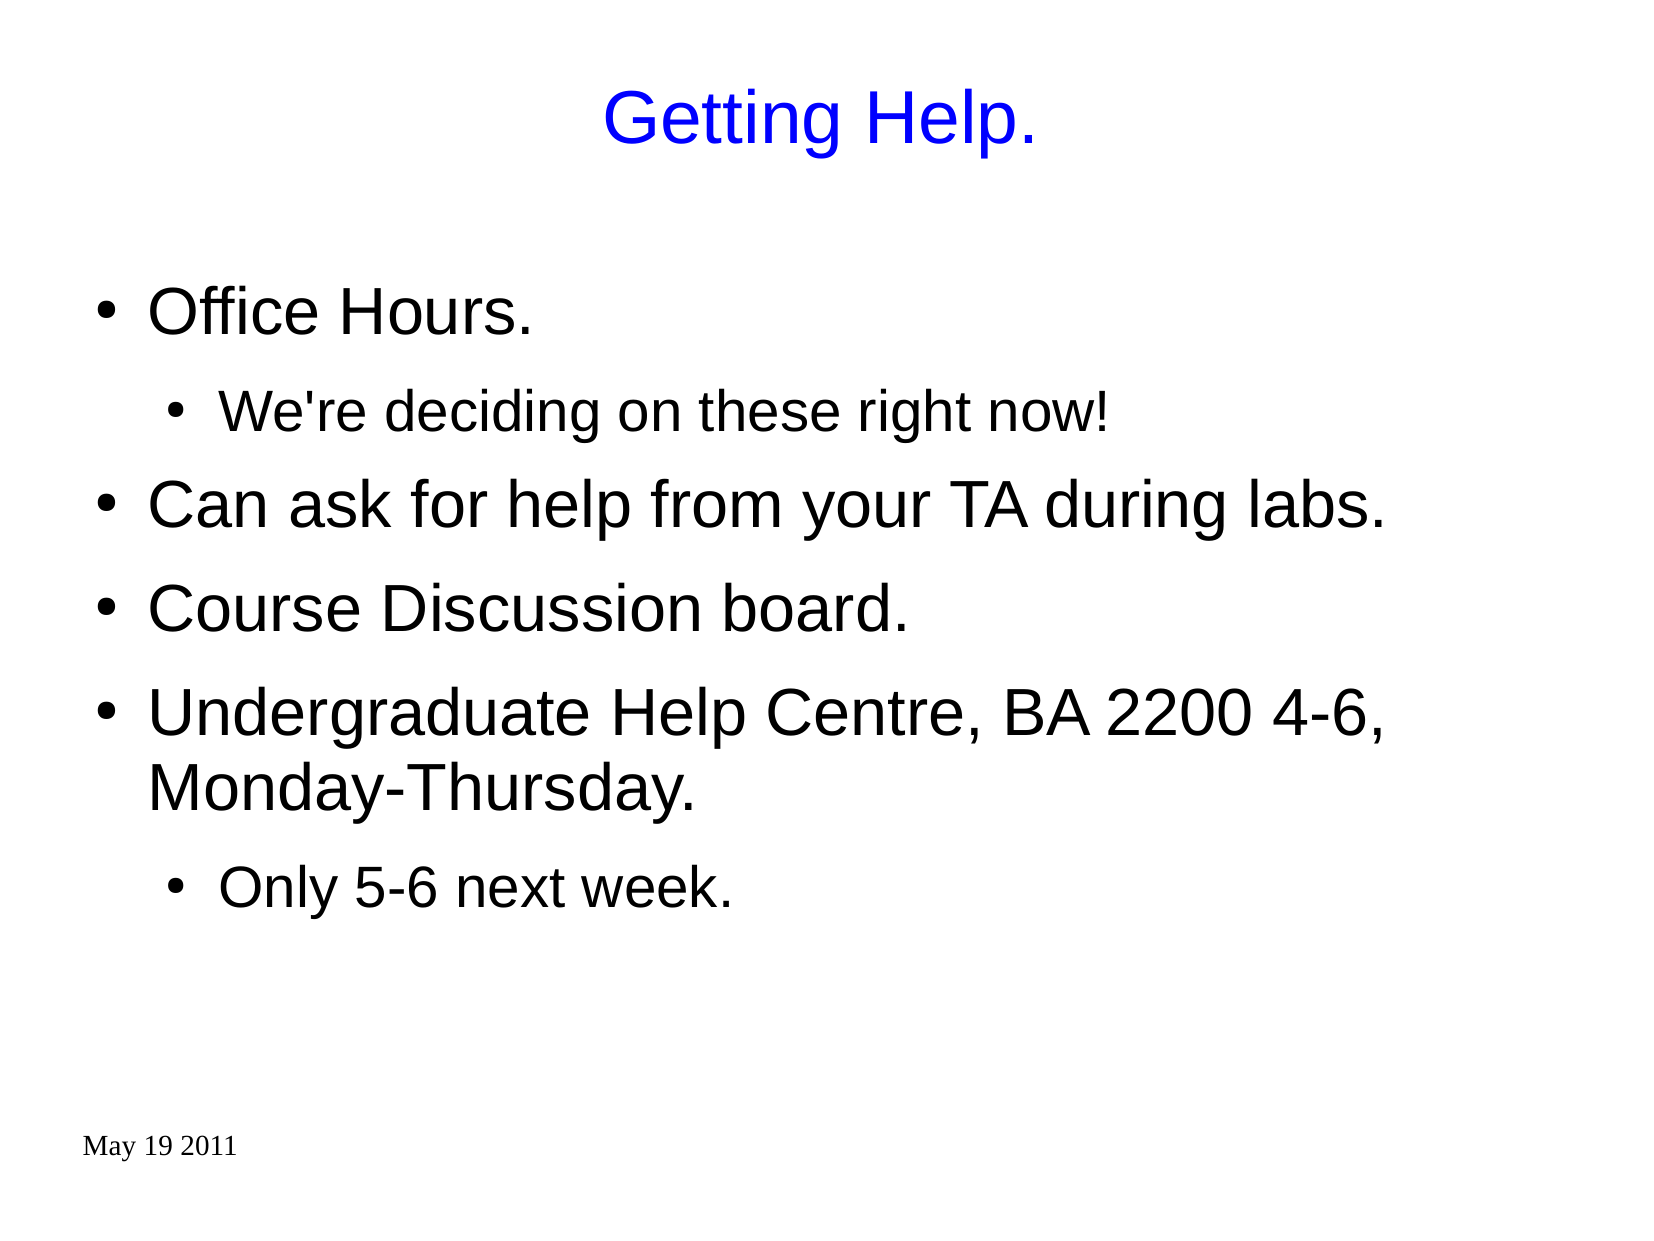

# Getting Help.
Office Hours.
We're deciding on these right now!
Can ask for help from your TA during labs.
Course Discussion board.
Undergraduate Help Centre, BA 2200 4-6, Monday-Thursday.
Only 5-6 next week.
May 19 2011